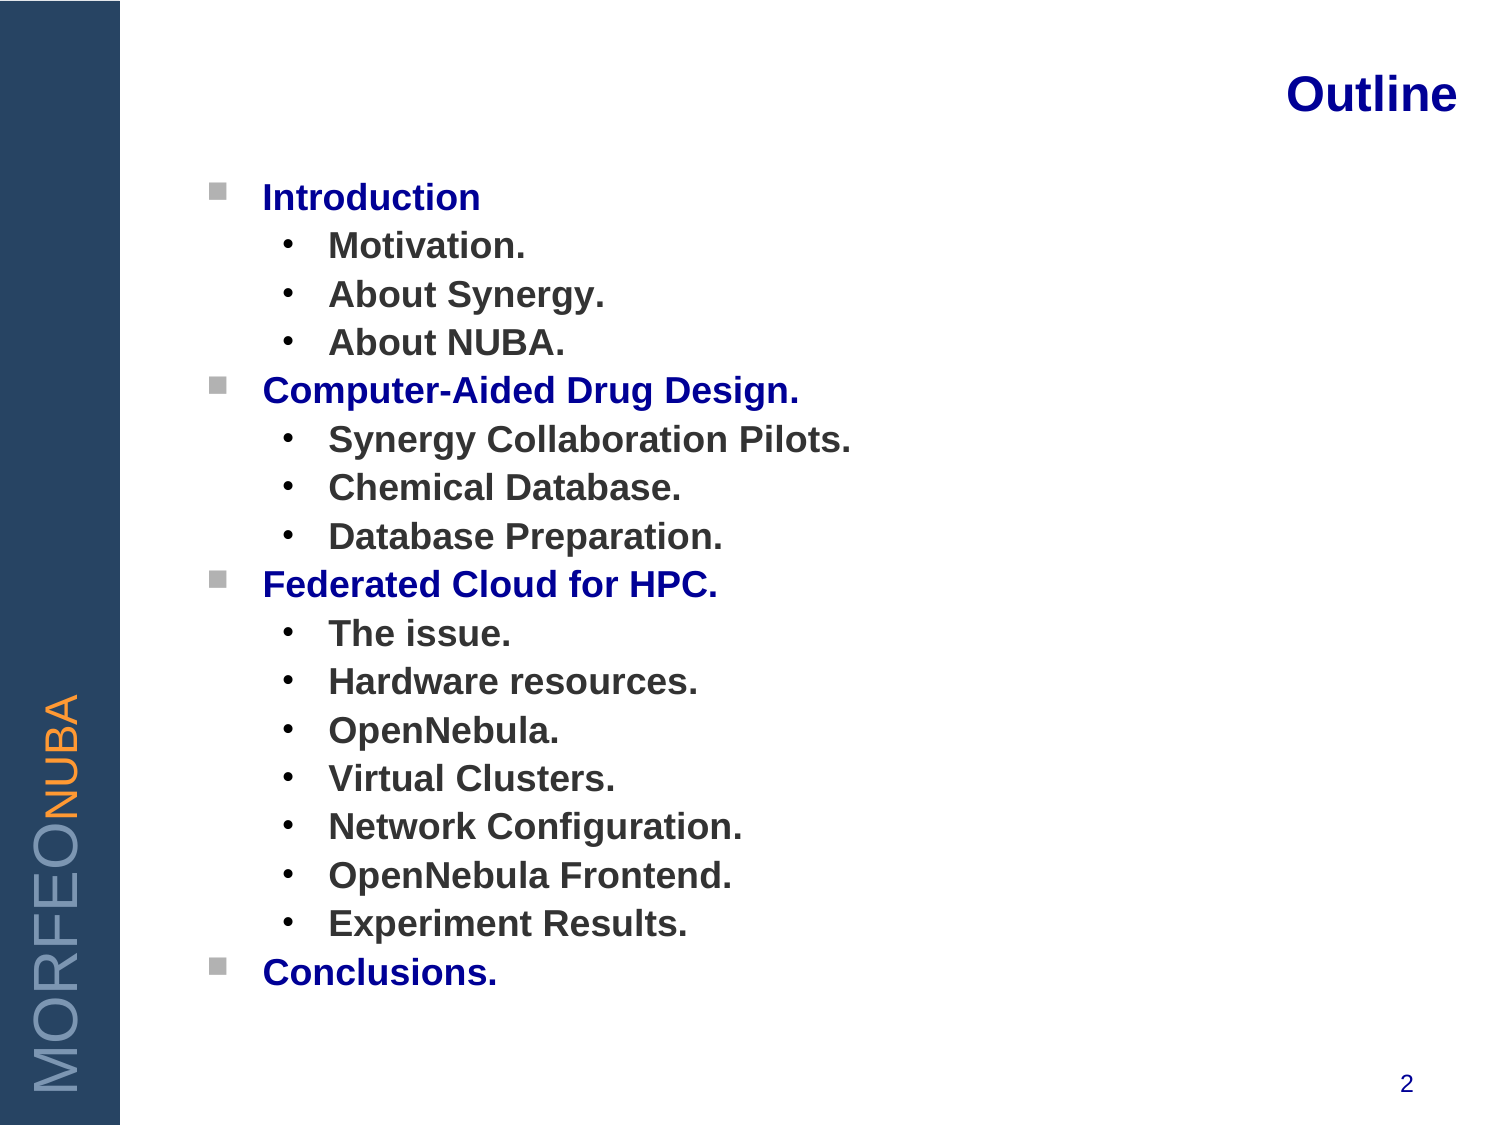

Outline
Introduction
Motivation.
About Synergy.
About NUBA.
Computer-Aided Drug Design.
Synergy Collaboration Pilots.
Chemical Database.
Database Preparation.
Federated Cloud for HPC.
The issue.
Hardware resources.
OpenNebula.
Virtual Clusters.
Network Configuration.
OpenNebula Frontend.
Experiment Results.
Conclusions.